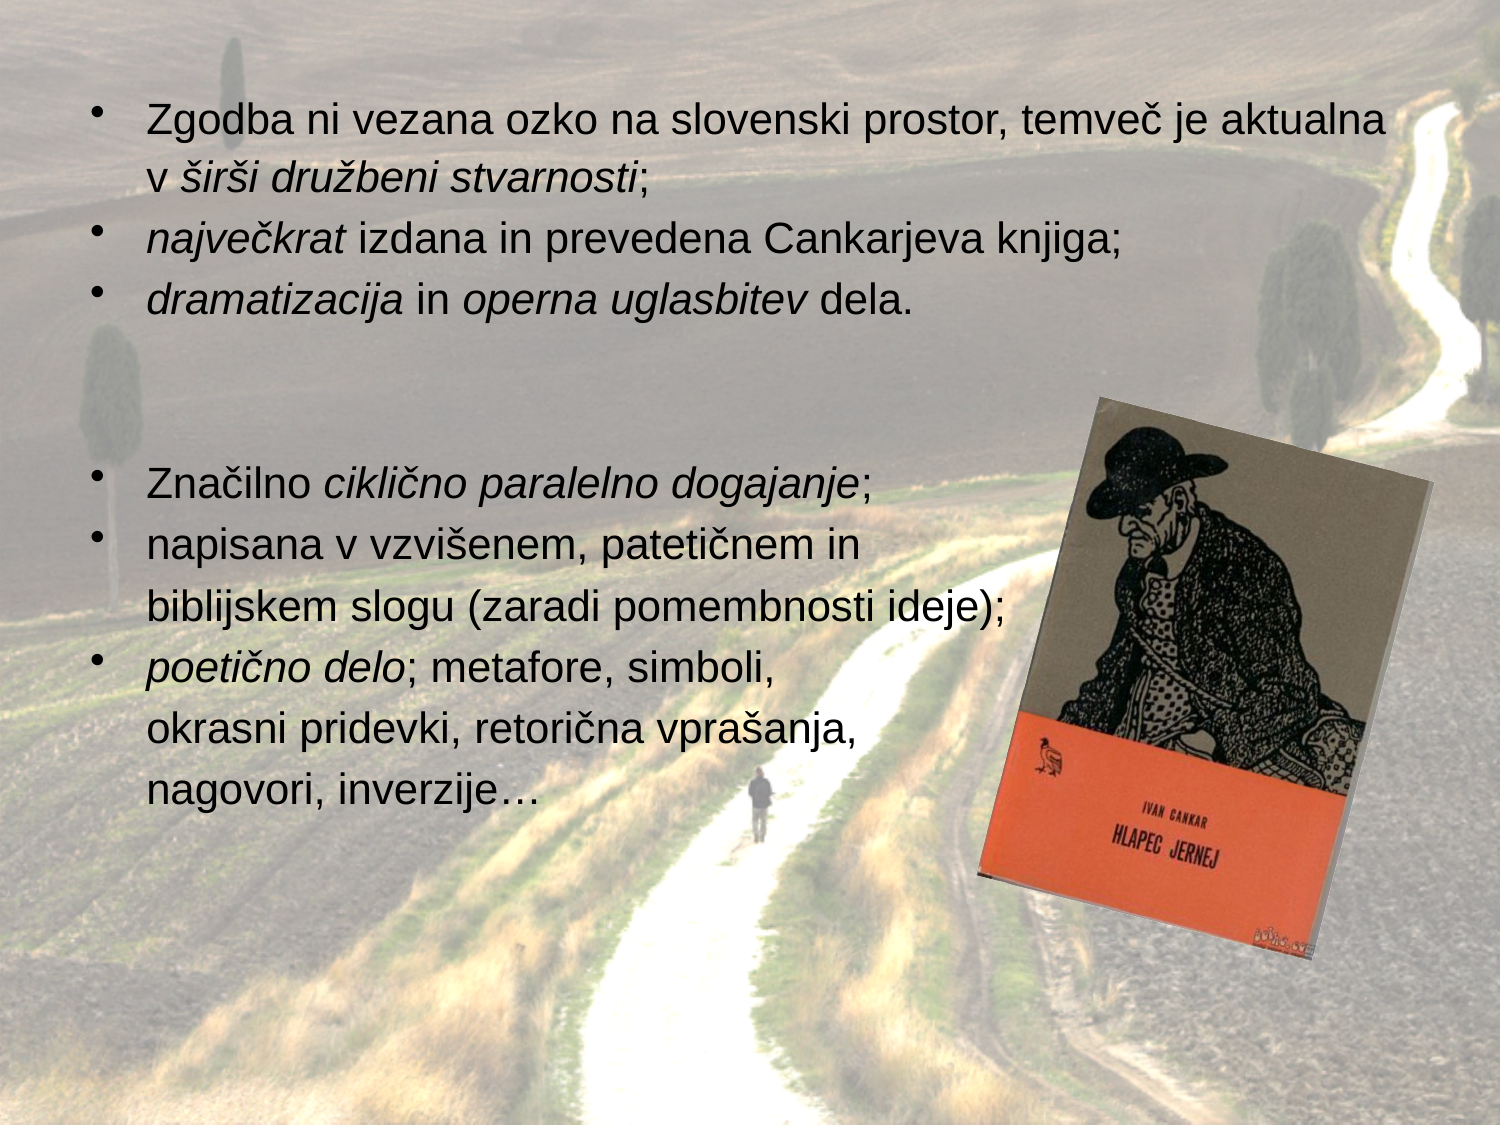

# Zgodba ni vezana ozko na slovenski prostor, temveč je aktualna v širši družbeni stvarnosti;
največkrat izdana in prevedena Cankarjeva knjiga;
dramatizacija in operna uglasbitev dela.
Značilno ciklično paralelno dogajanje;
napisana v vzvišenem, patetičnem in
	biblijskem slogu (zaradi pomembnosti ideje);
poetično delo; metafore, simboli,
	okrasni pridevki, retorična vprašanja,
	nagovori, inverzije…